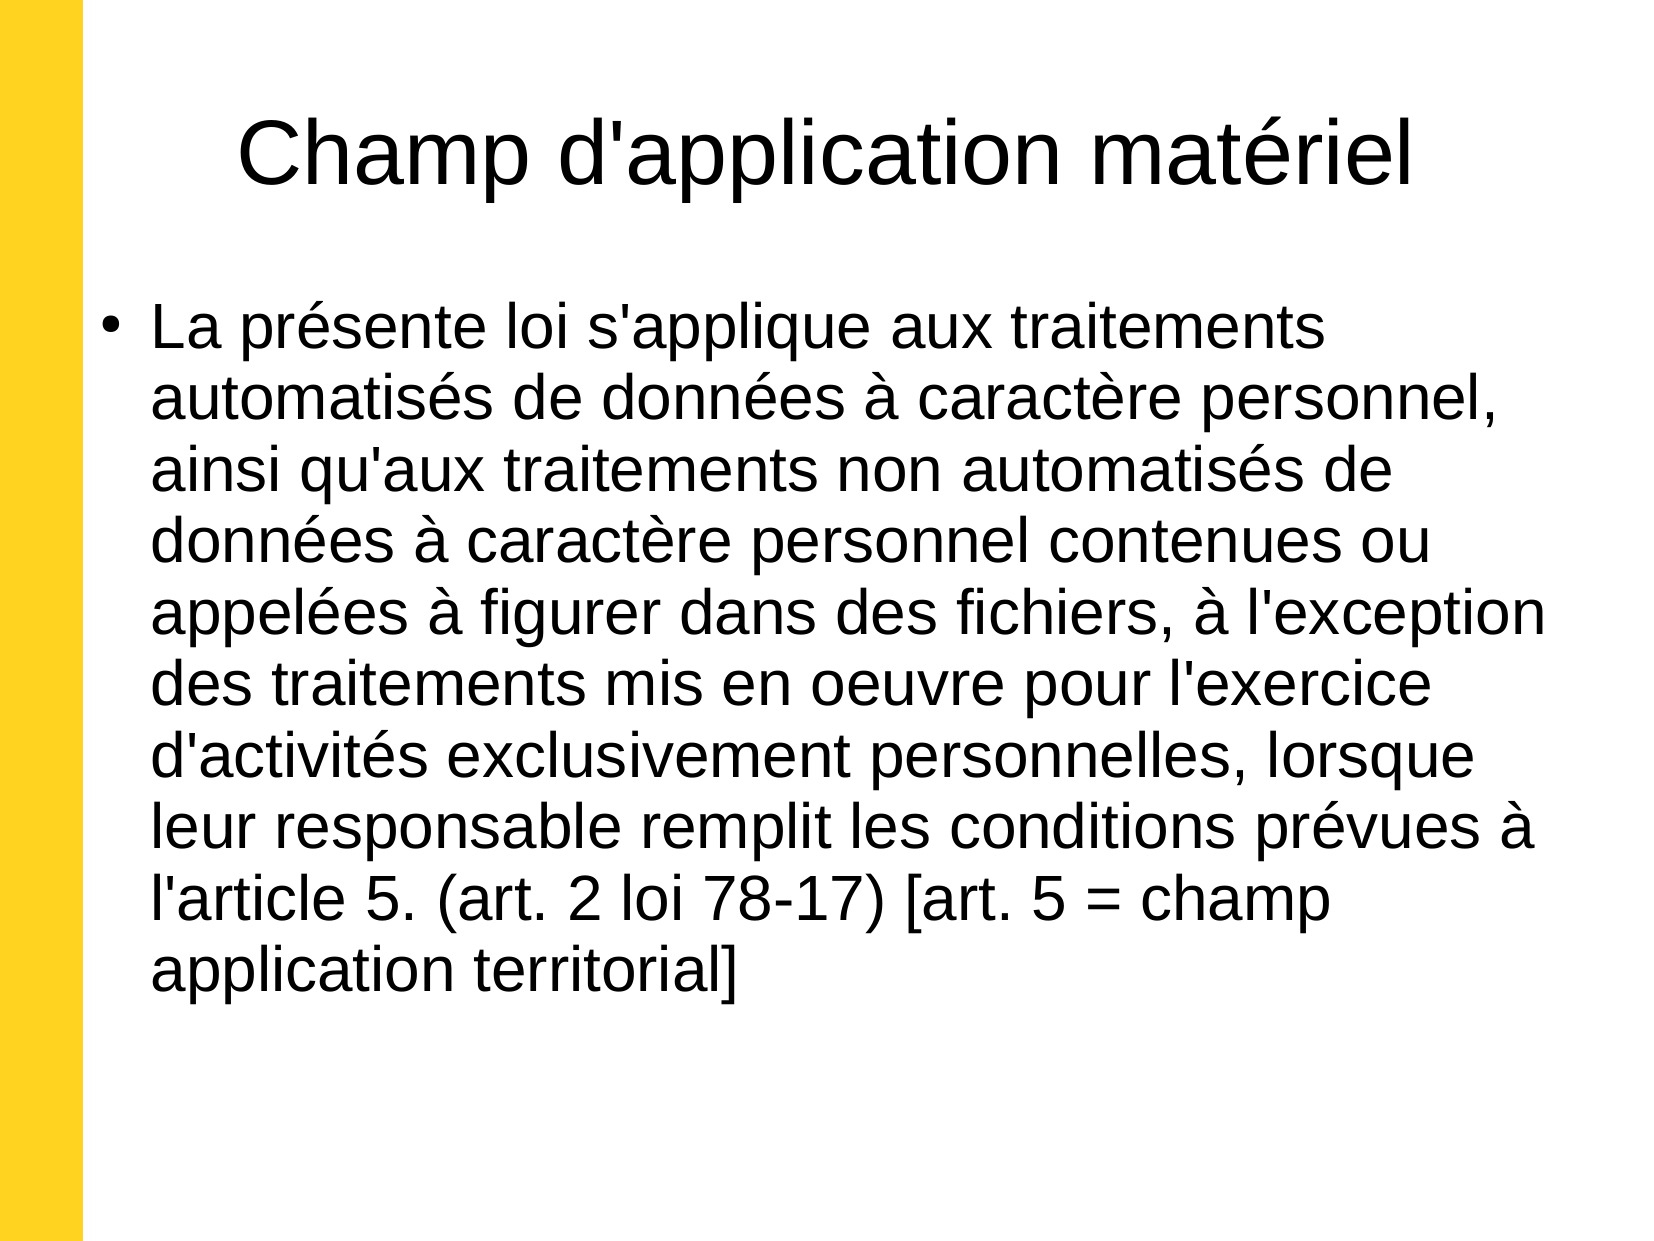

# Champ d'application matériel
La présente loi s'applique aux traitements automatisés de données à caractère personnel, ainsi qu'aux traitements non automatisés de données à caractère personnel contenues ou appelées à figurer dans des fichiers, à l'exception des traitements mis en oeuvre pour l'exercice d'activités exclusivement personnelles, lorsque leur responsable remplit les conditions prévues à l'article 5. (art. 2 loi 78-17) [art. 5 = champ application territorial]